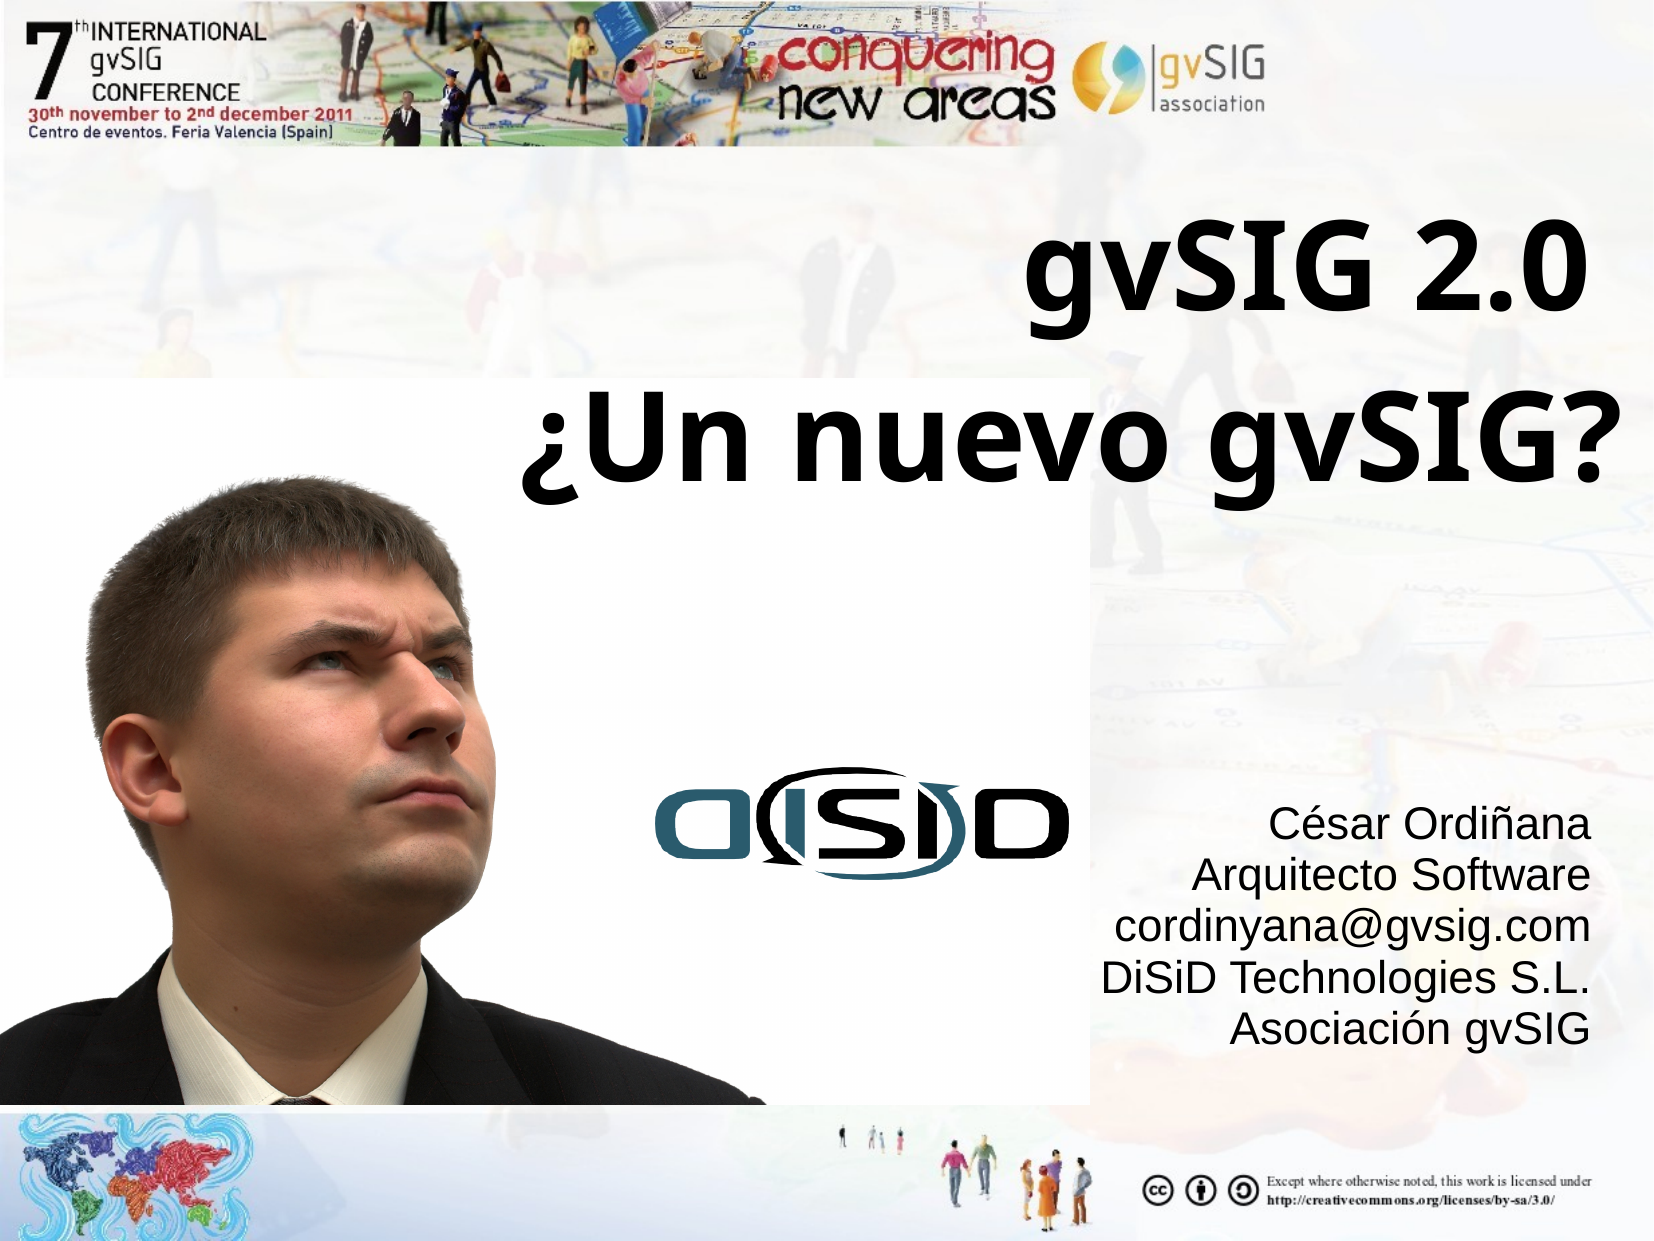

# gvSIG 2.0 ¿Un nuevo gvSIG?
César Ordiñana
Arquitecto Software
cordinyana@gvsig.com
DiSiD Technologies S.L.
Asociación gvSIG